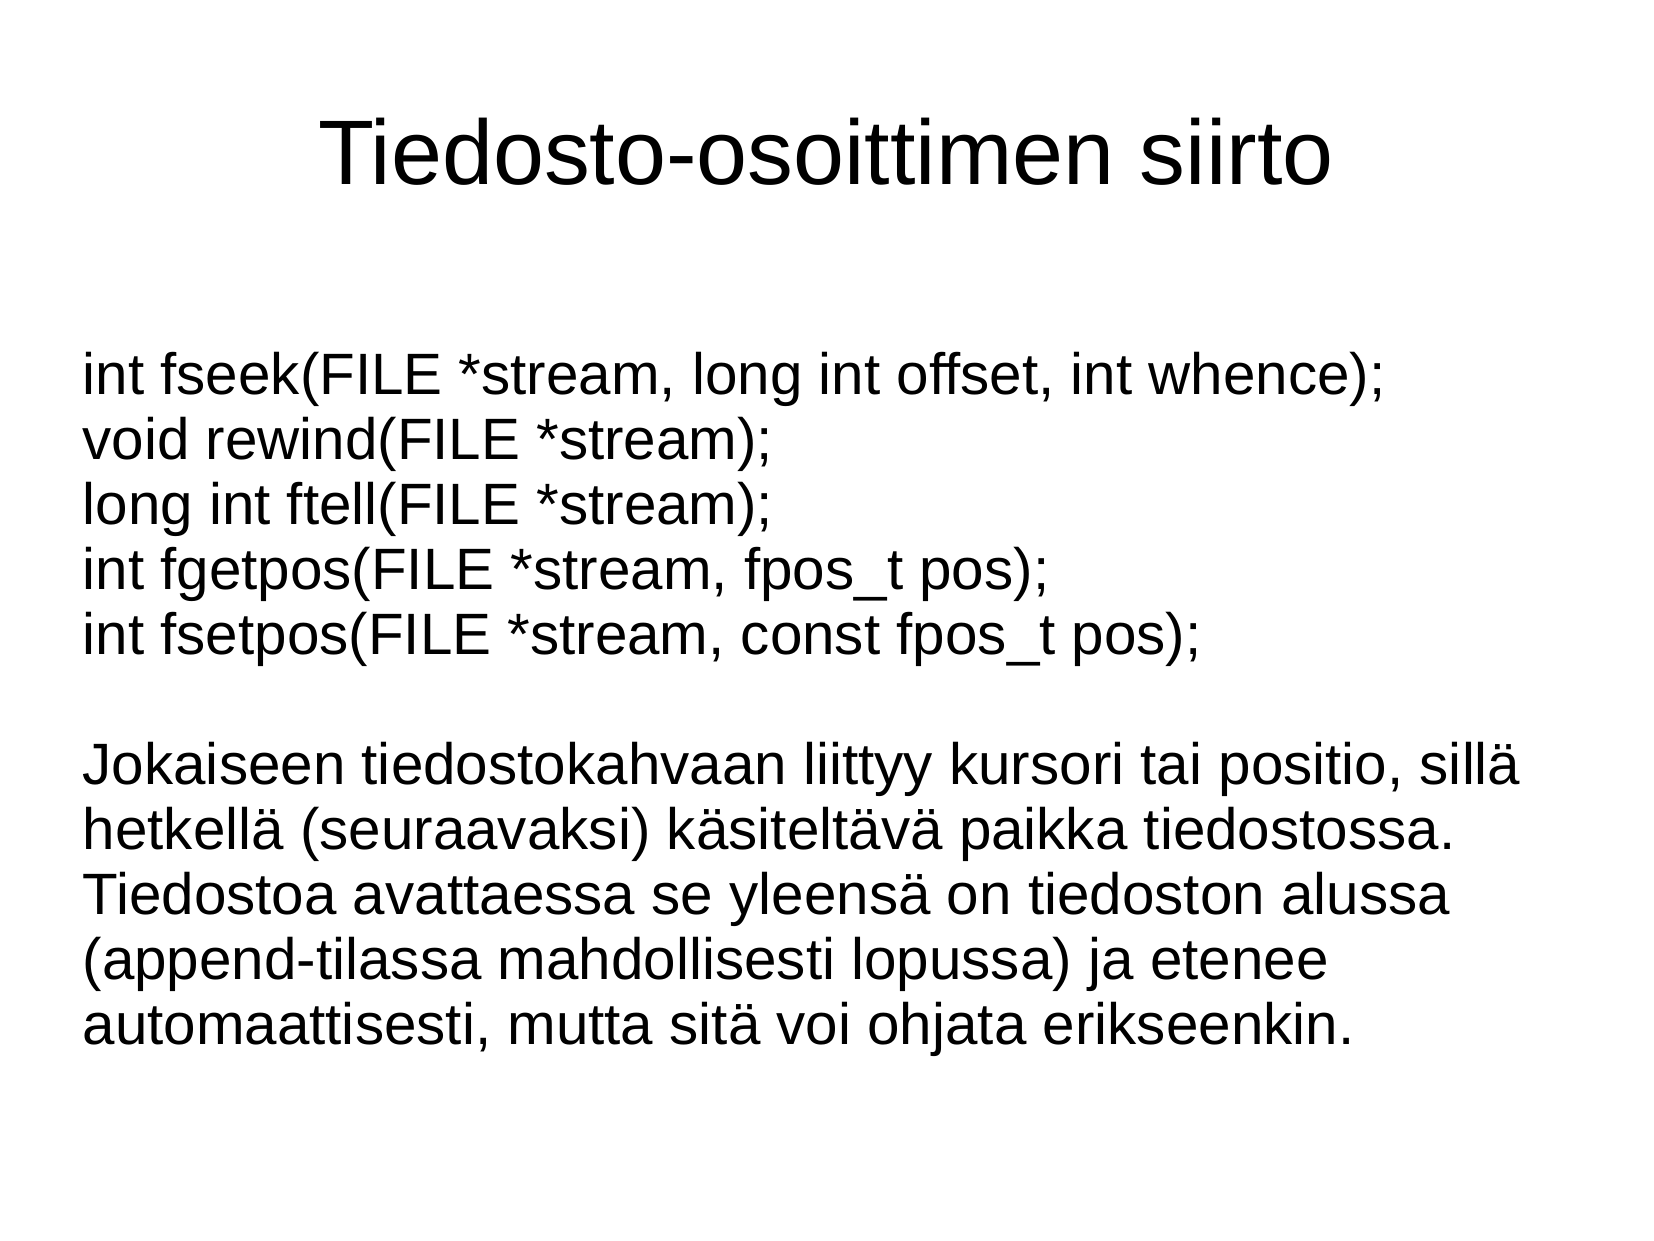

# Tiedosto-osoittimen siirto
int fseek(FILE *stream, long int offset, int whence);
void rewind(FILE *stream);
long int ftell(FILE *stream);
int fgetpos(FILE *stream, fpos_t pos);
int fsetpos(FILE *stream, const fpos_t pos);
Jokaiseen tiedostokahvaan liittyy kursori tai positio, sillä hetkellä (seuraavaksi) käsiteltävä paikka tiedostossa.
Tiedostoa avattaessa se yleensä on tiedoston alussa (append-tilassa mahdollisesti lopussa) ja etenee automaattisesti, mutta sitä voi ohjata erikseenkin.